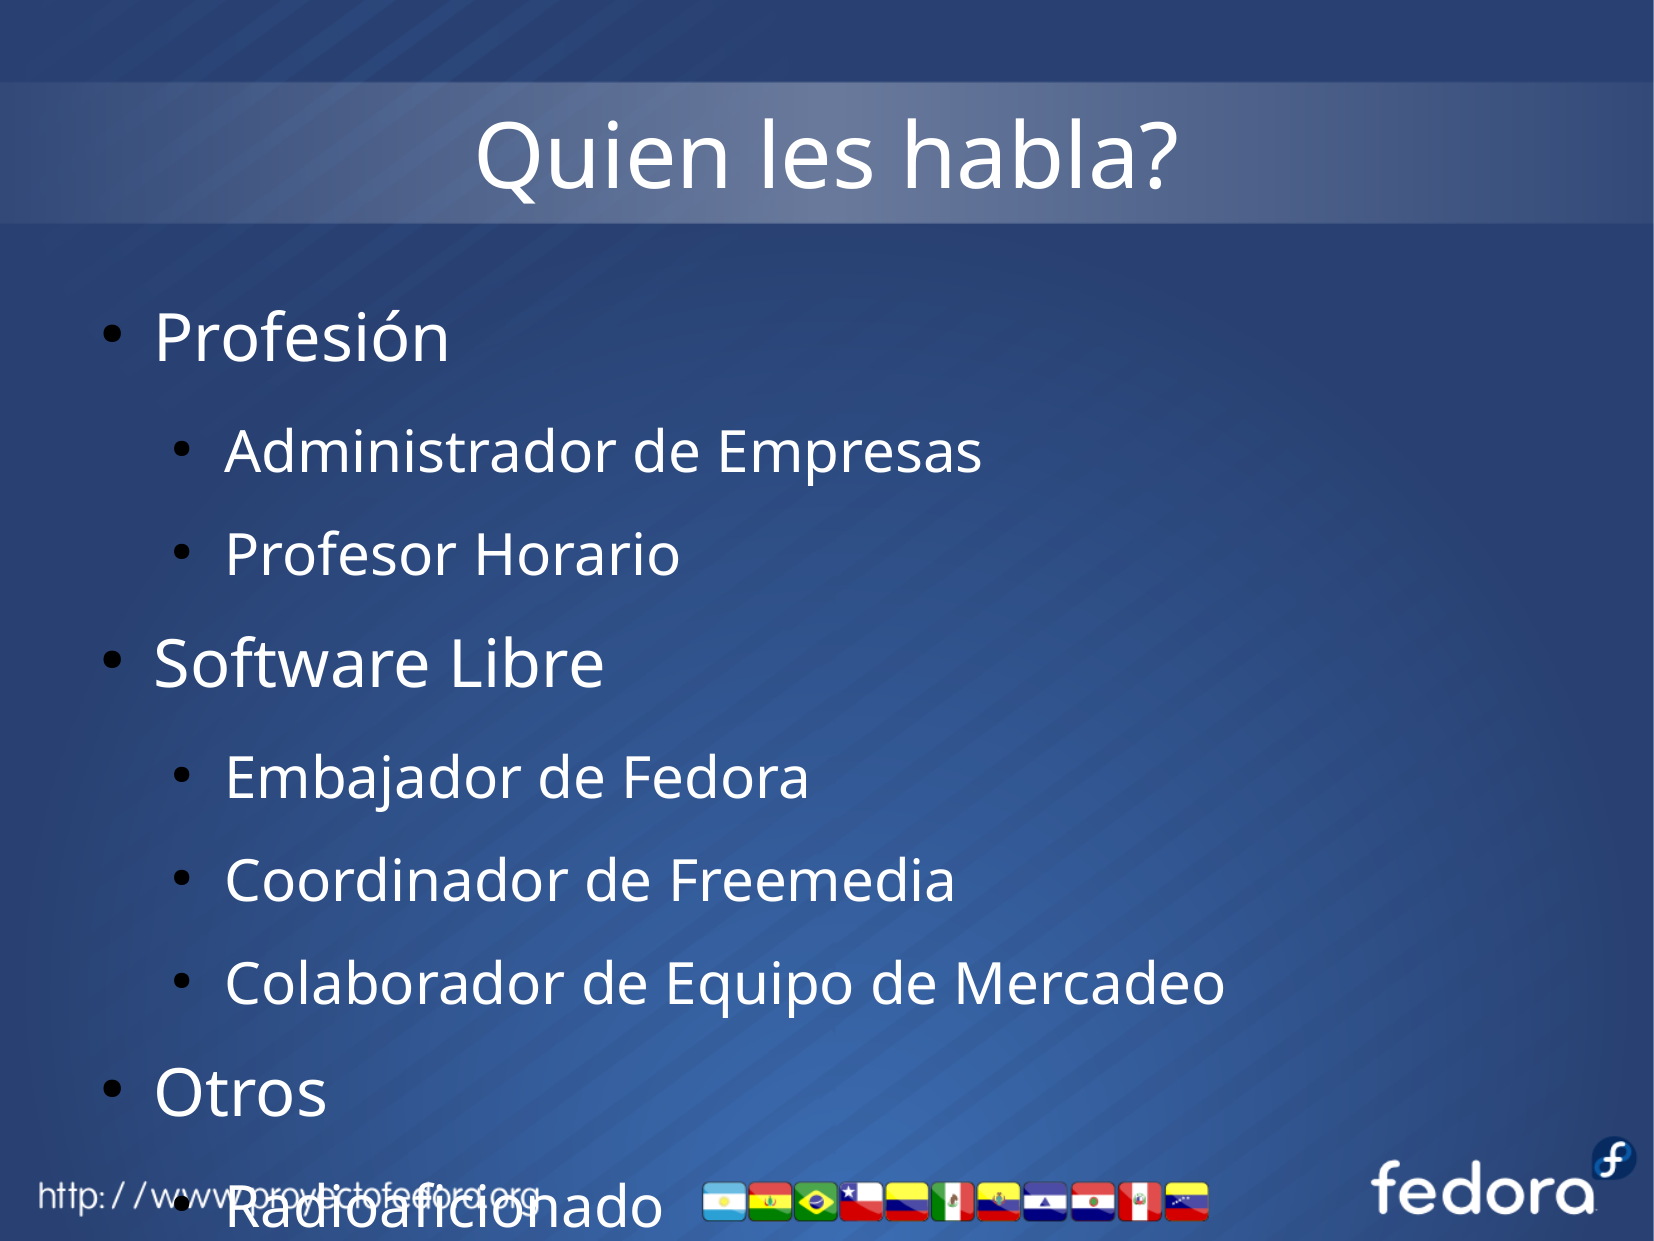

# Quien les habla?
Profesión
Administrador de Empresas
Profesor Horario
Software Libre
Embajador de Fedora
Coordinador de Freemedia
Colaborador de Equipo de Mercadeo
Otros
Radioaficionado